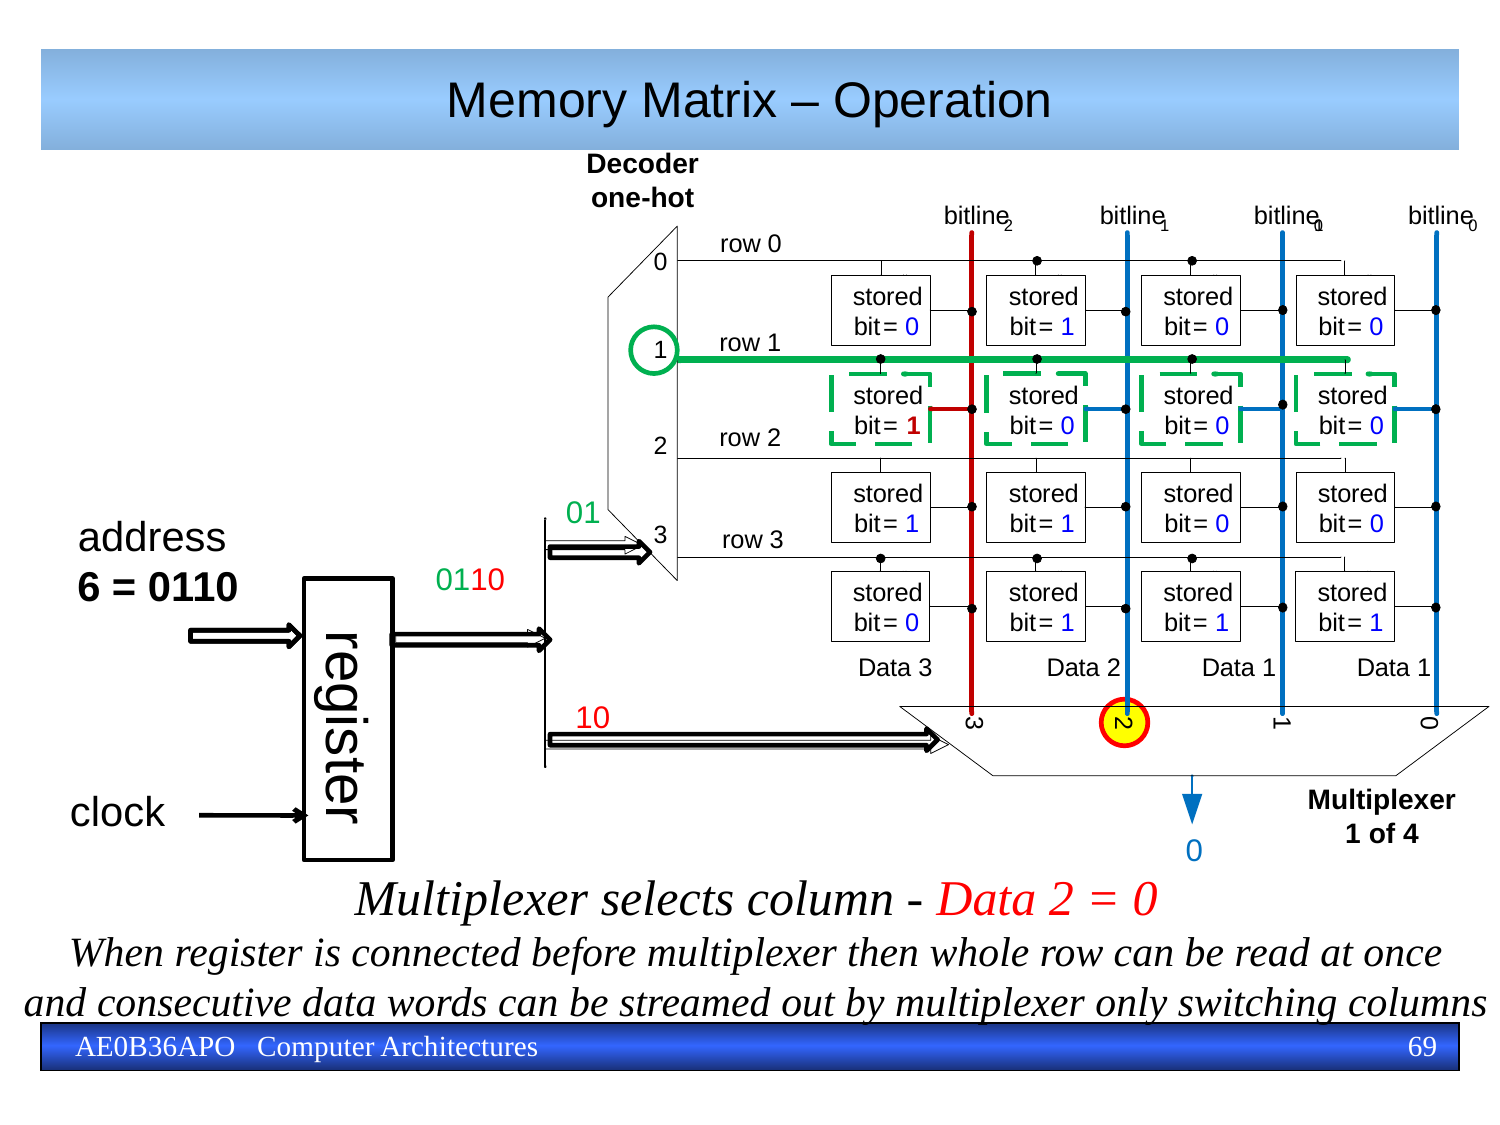

# Memory Matrix – Operation
address
6 = 0110
register
clock
Multiplexer selects column - Data 2 = 0
When register is connected before multiplexer then whole row can be read at once
and consecutive data words can be streamed out by multiplexer only switching columns
AE0B36APO Computer Architectures
69